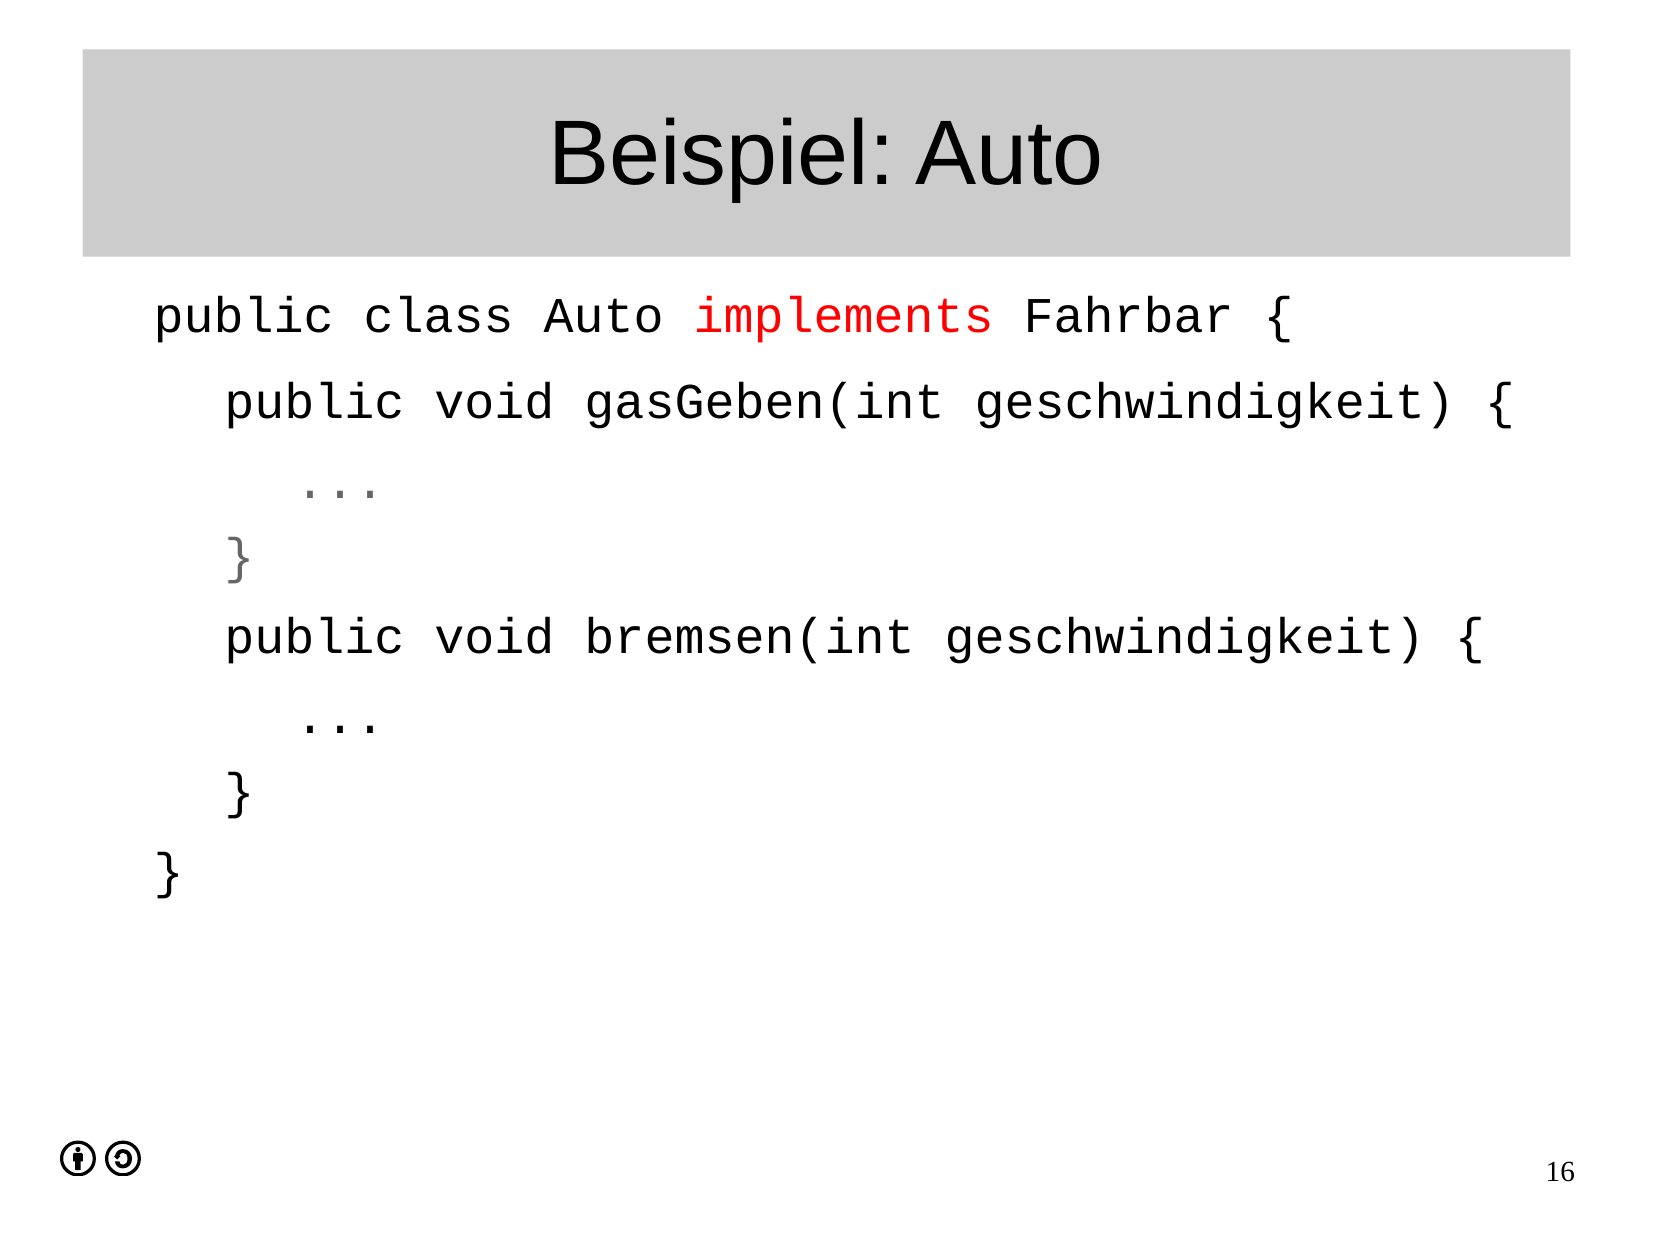

# Beispiel: Auto
public class Auto implements Fahrbar {
public void gasGeben(int geschwindigkeit) {
...
}
public void bremsen(int geschwindigkeit) {
...
}
}
16